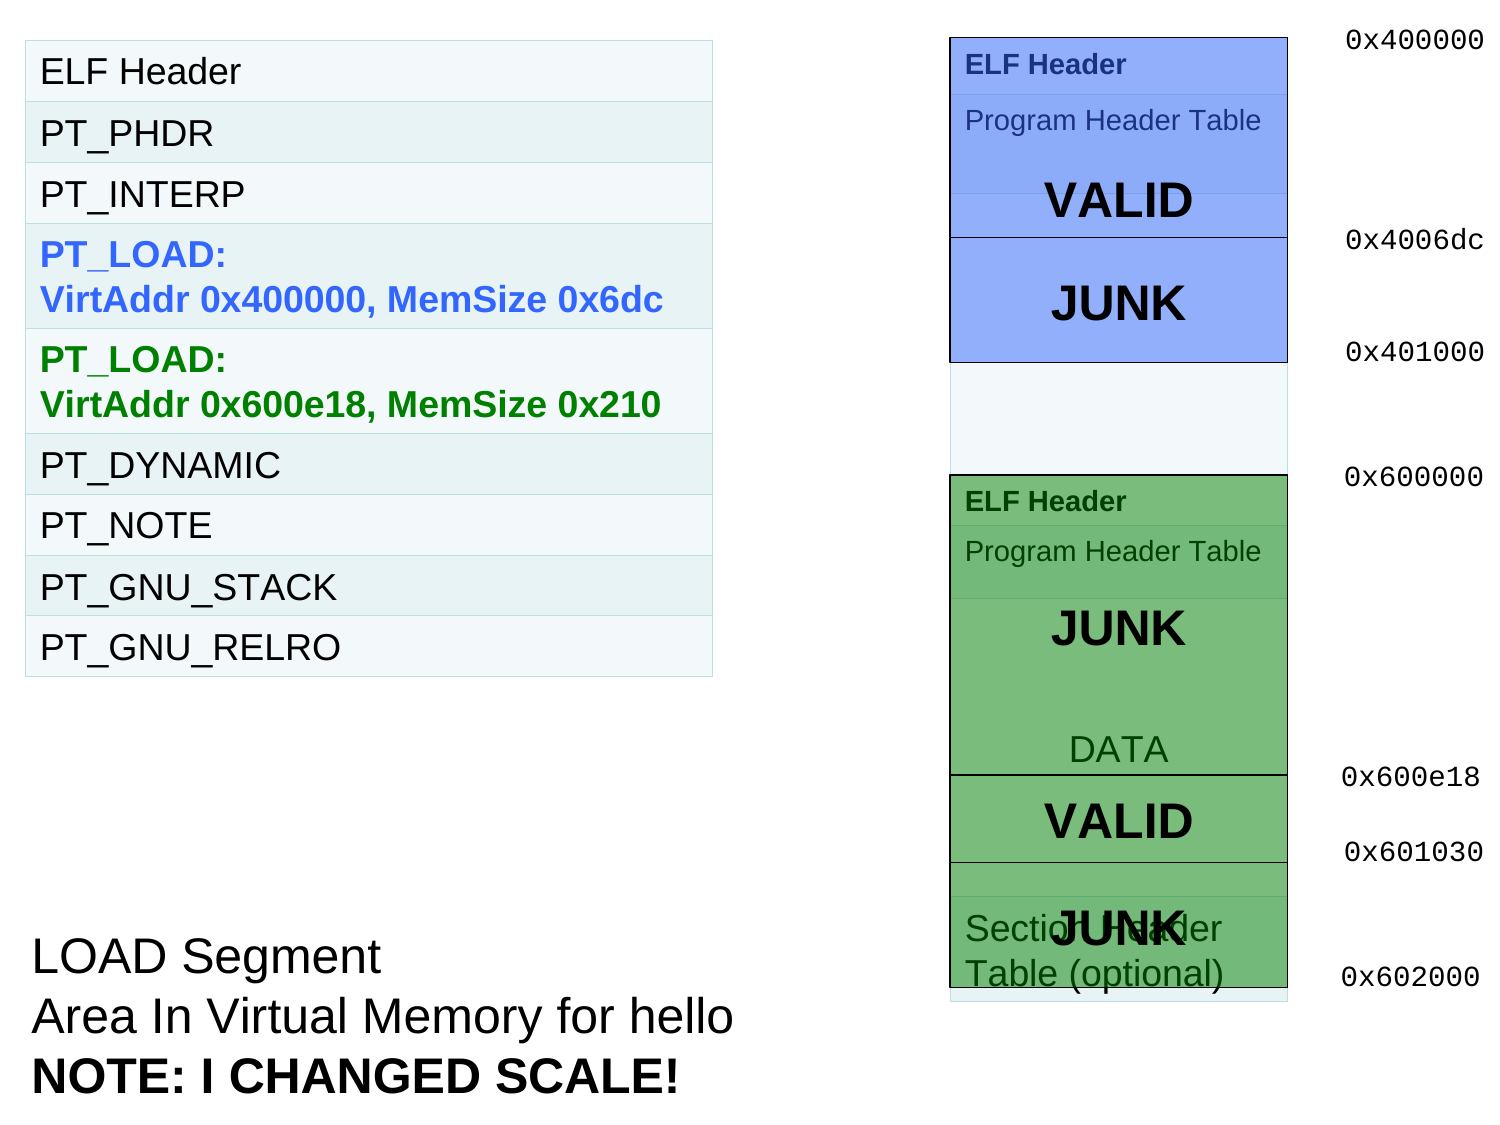

0x400000
| ELF Header |
| --- |
| Program Header Table |
| |
VALID
| ELF Header |
| --- |
| PT\_PHDR |
| PT\_INTERP |
| PT\_LOAD: VirtAddr 0x400000, MemSize 0x6dc |
| PT\_LOAD: VirtAddr 0x600e18, MemSize 0x210 |
| PT\_DYNAMIC |
| PT\_NOTE |
| PT\_GNU\_STACK |
| PT\_GNU\_RELRO |
0x4006dc
JUNK
0x401000
0x600000
| ELF Header |
| --- |
| Program Header Table |
| DATA |
| Section Header Table (optional) |
JUNK
0x600e18
VALID
0x601030
JUNK
LOAD Segment
Area In Virtual Memory for hello
NOTE: I CHANGED SCALE!
0x602000